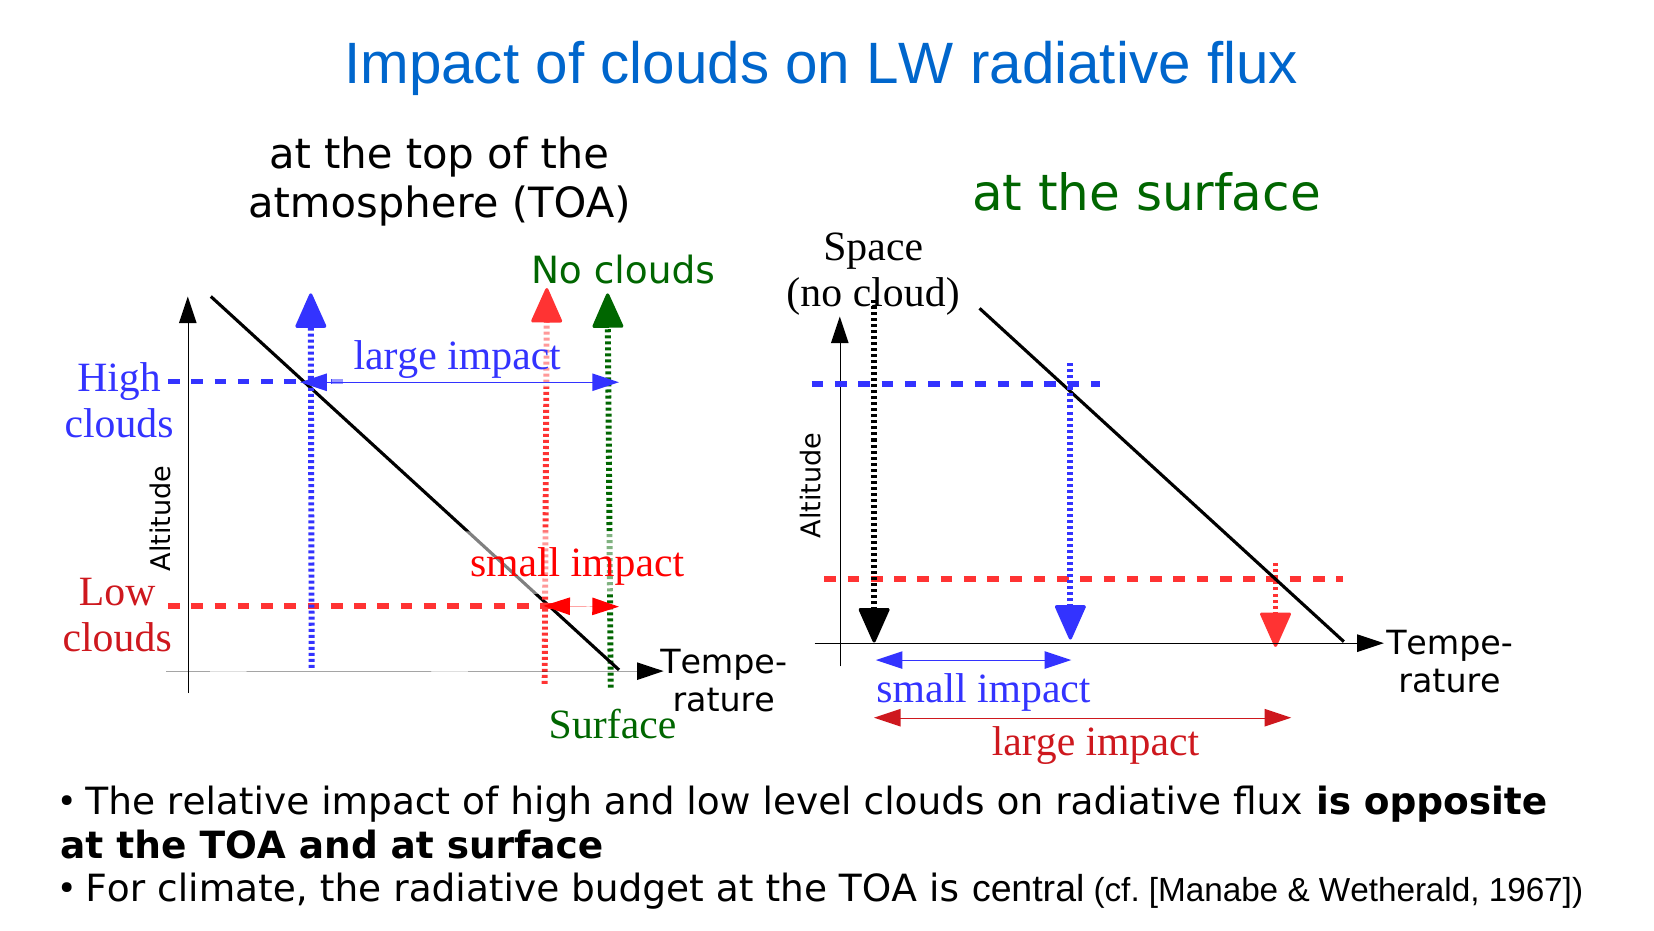

Impact of clouds on LW radiative flux
at the top of the atmosphere (TOA)
at the surface
Space
(no cloud)
Altitude
Tempe-
rature
No clouds
Low clouds
large impact
High clouds
small impact
small impact
Altitude
large impact
Tempe-
rature
Surface
 The relative impact of high and low level clouds on radiative flux is opposite at the TOA and at surface
 For climate, the radiative budget at the TOA is central (cf. [Manabe & Wetherald, 1967])